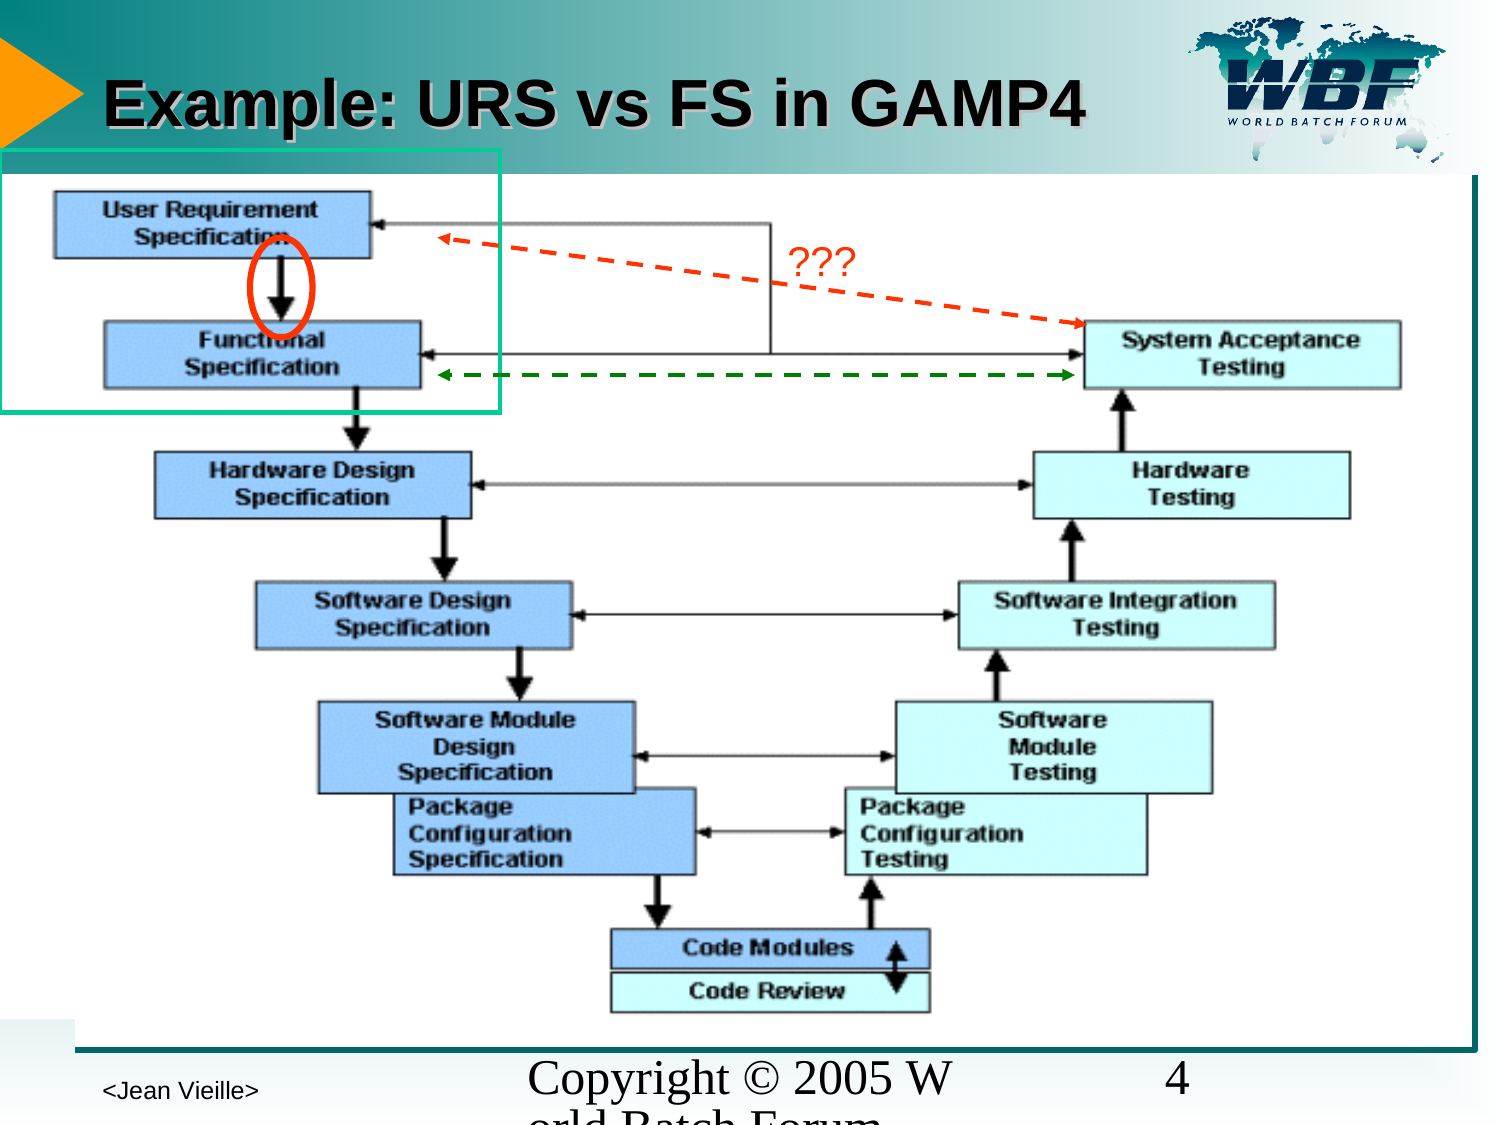

# Example: URS vs FS in GAMP4
???
Copyright © 2005 World Batch Forum
4